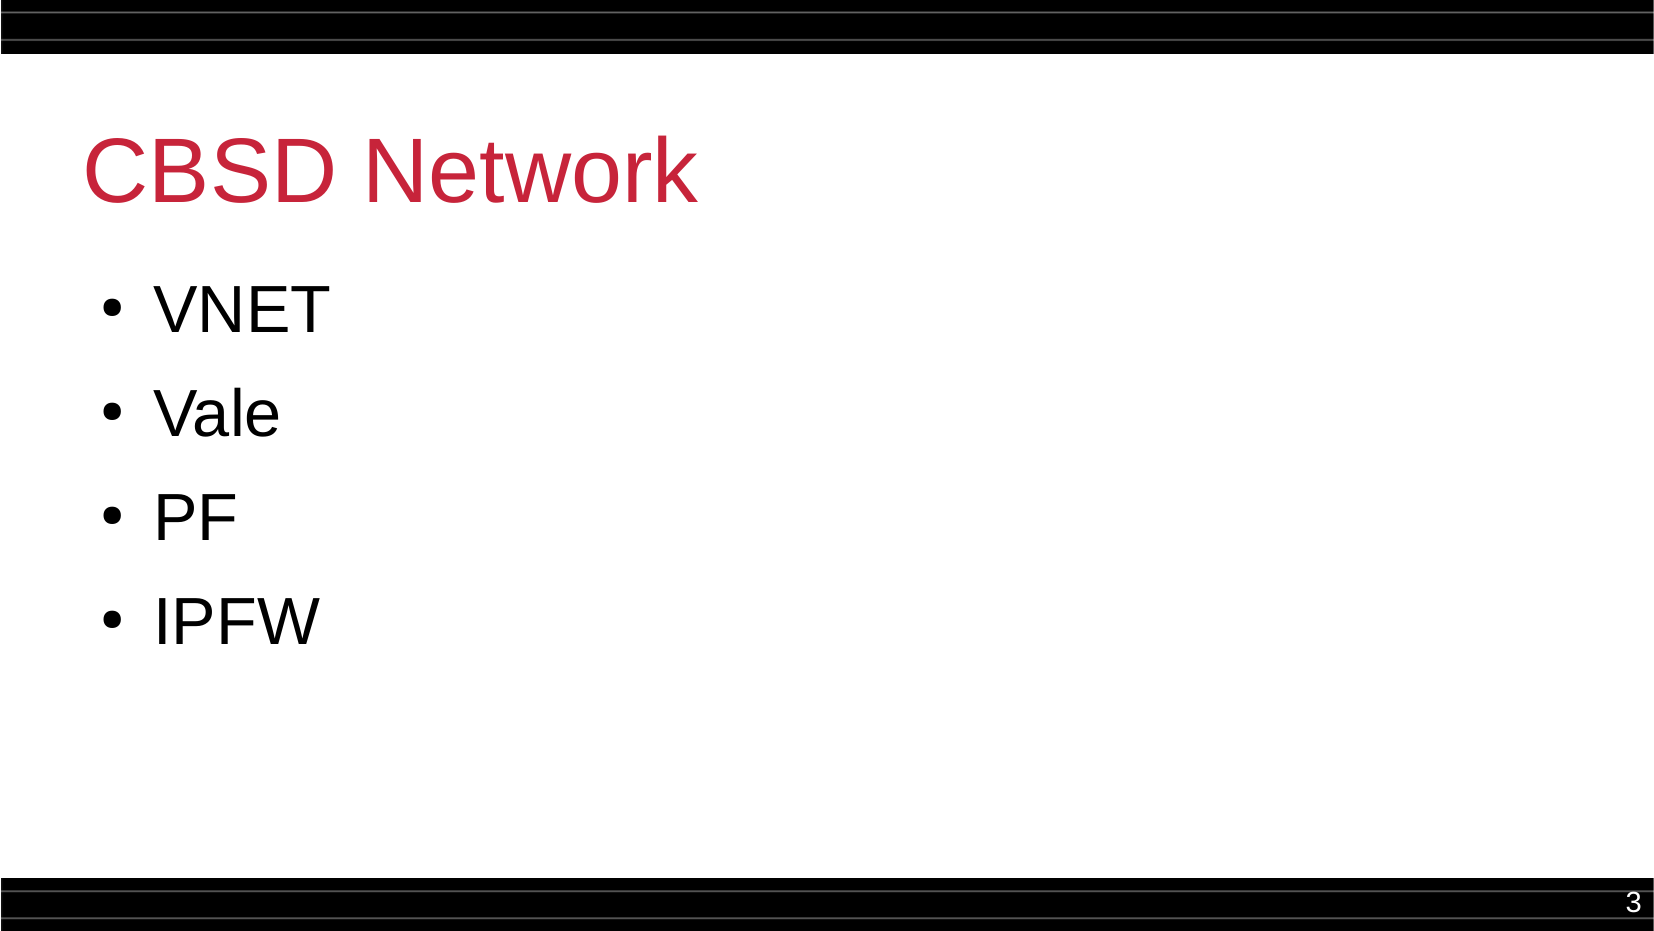

# CBSD Network
VNET
Vale
PF
IPFW